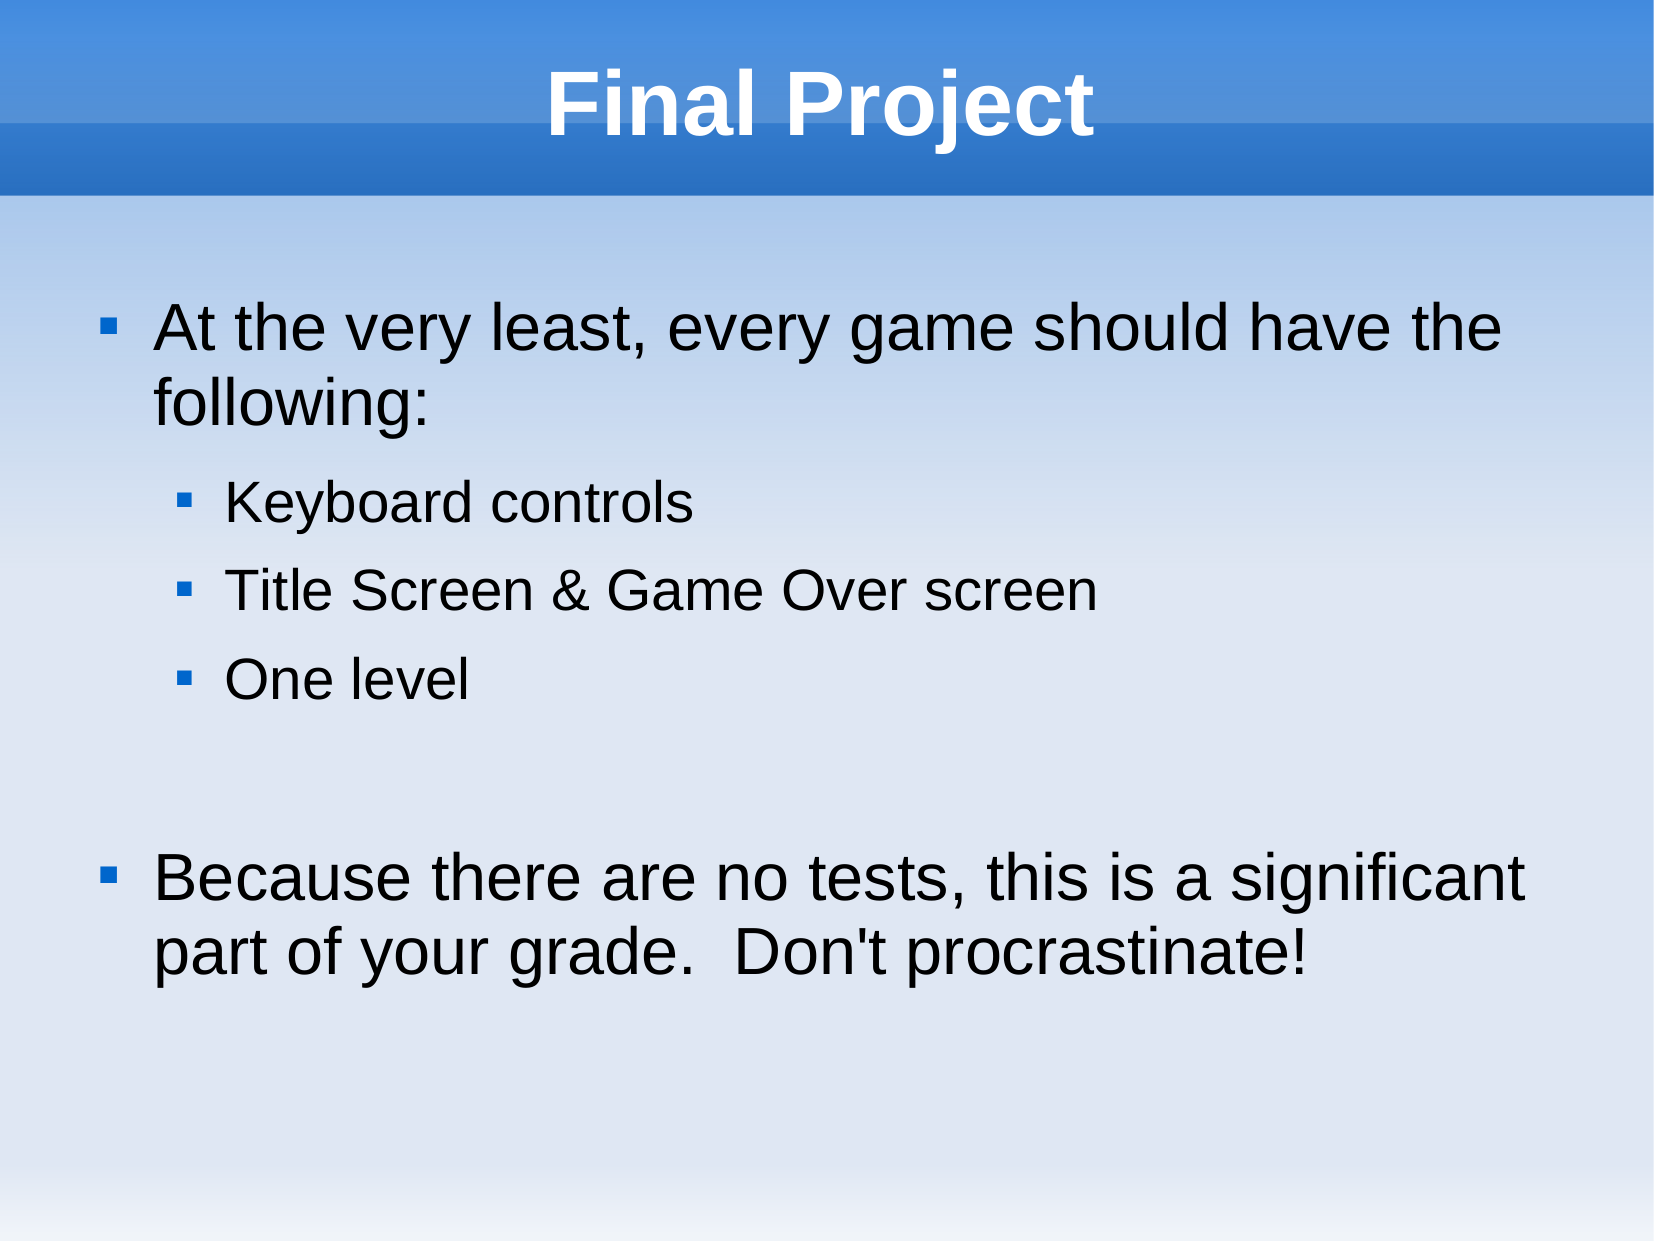

# Final Project
At the very least, every game should have the following:
Keyboard controls
Title Screen & Game Over screen
One level
Because there are no tests, this is a significant part of your grade. Don't procrastinate!